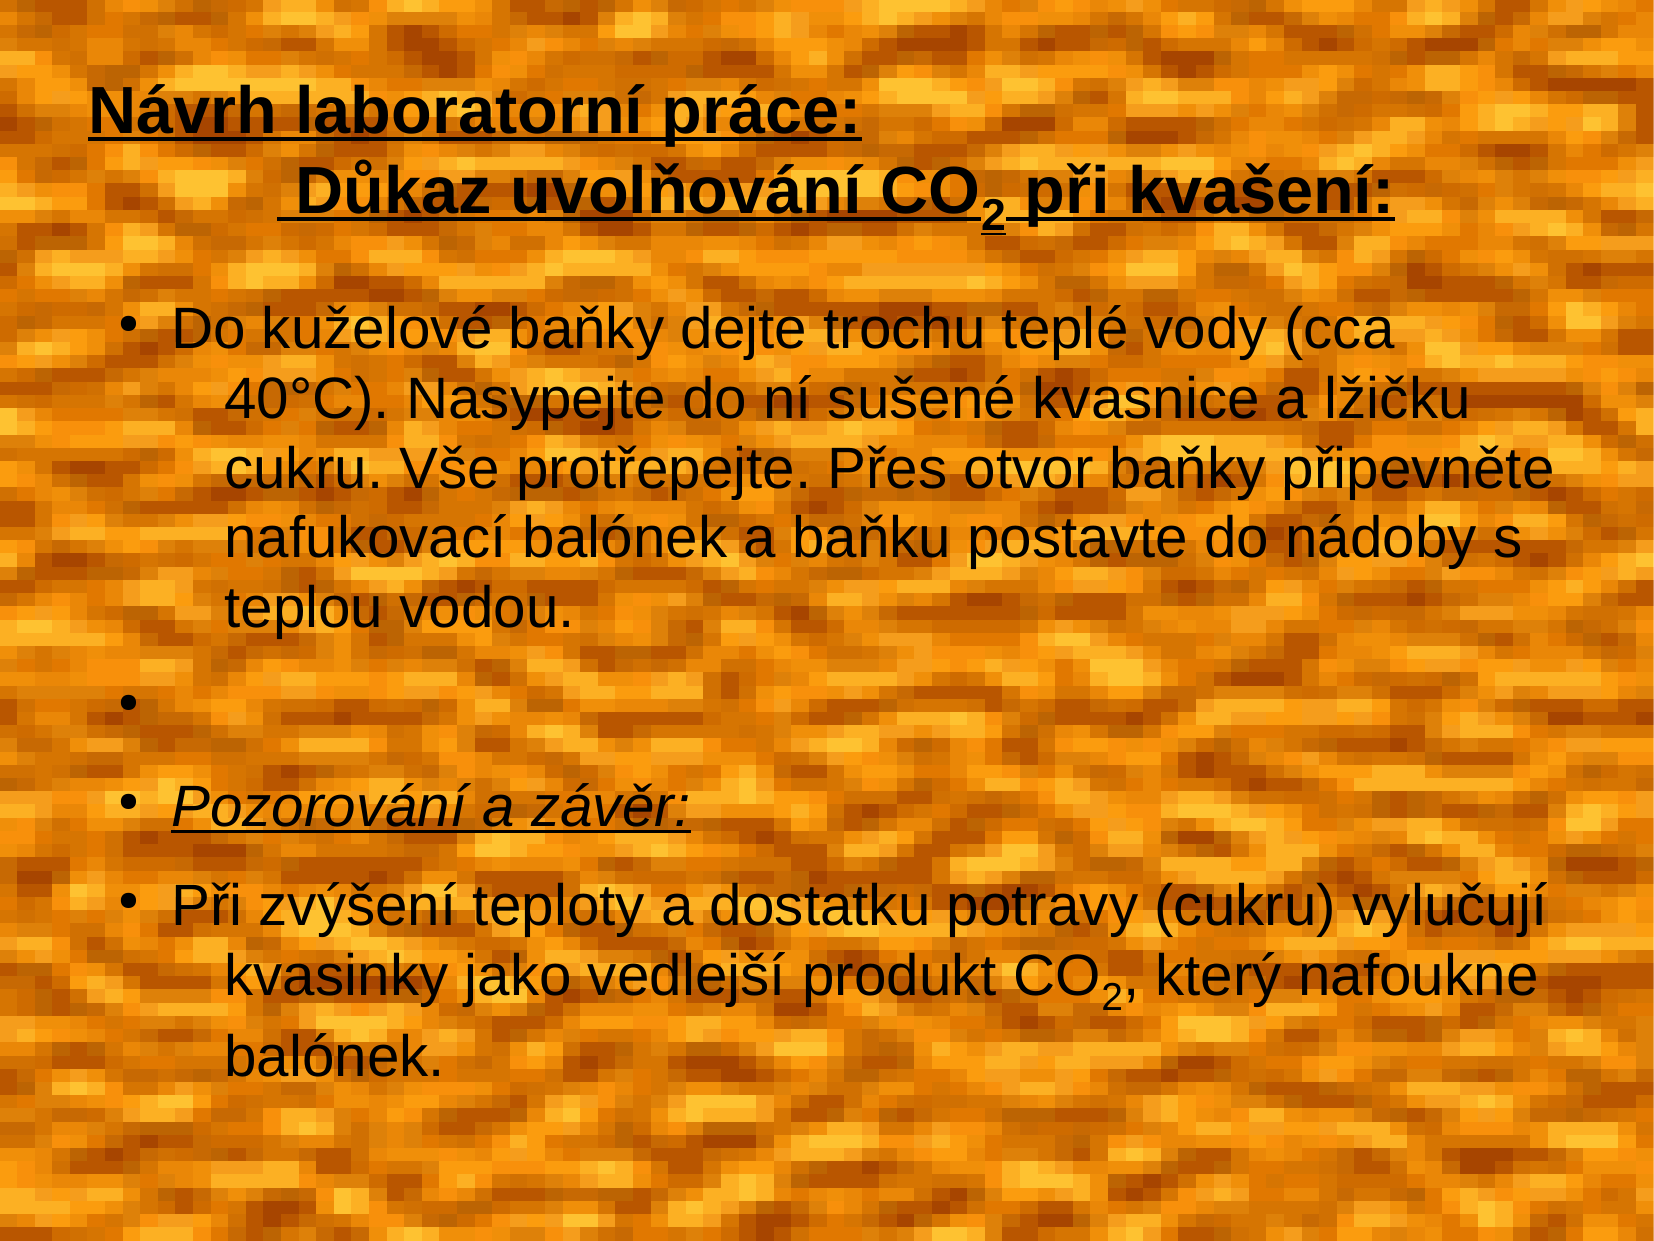

# Návrh laboratorní práce: Důkaz uvolňování CO2 při kvašení:
Do kuželové baňky dejte trochu teplé vody (cca 40°C). Nasypejte do ní sušené kvasnice a lžičku cukru. Vše protřepejte. Přes otvor baňky připevněte nafukovací balónek a baňku postavte do nádoby s teplou vodou.
Pozorování a závěr:
Při zvýšení teploty a dostatku potravy (cukru) vylučují kvasinky jako vedlejší produkt CO2, který nafoukne balónek.